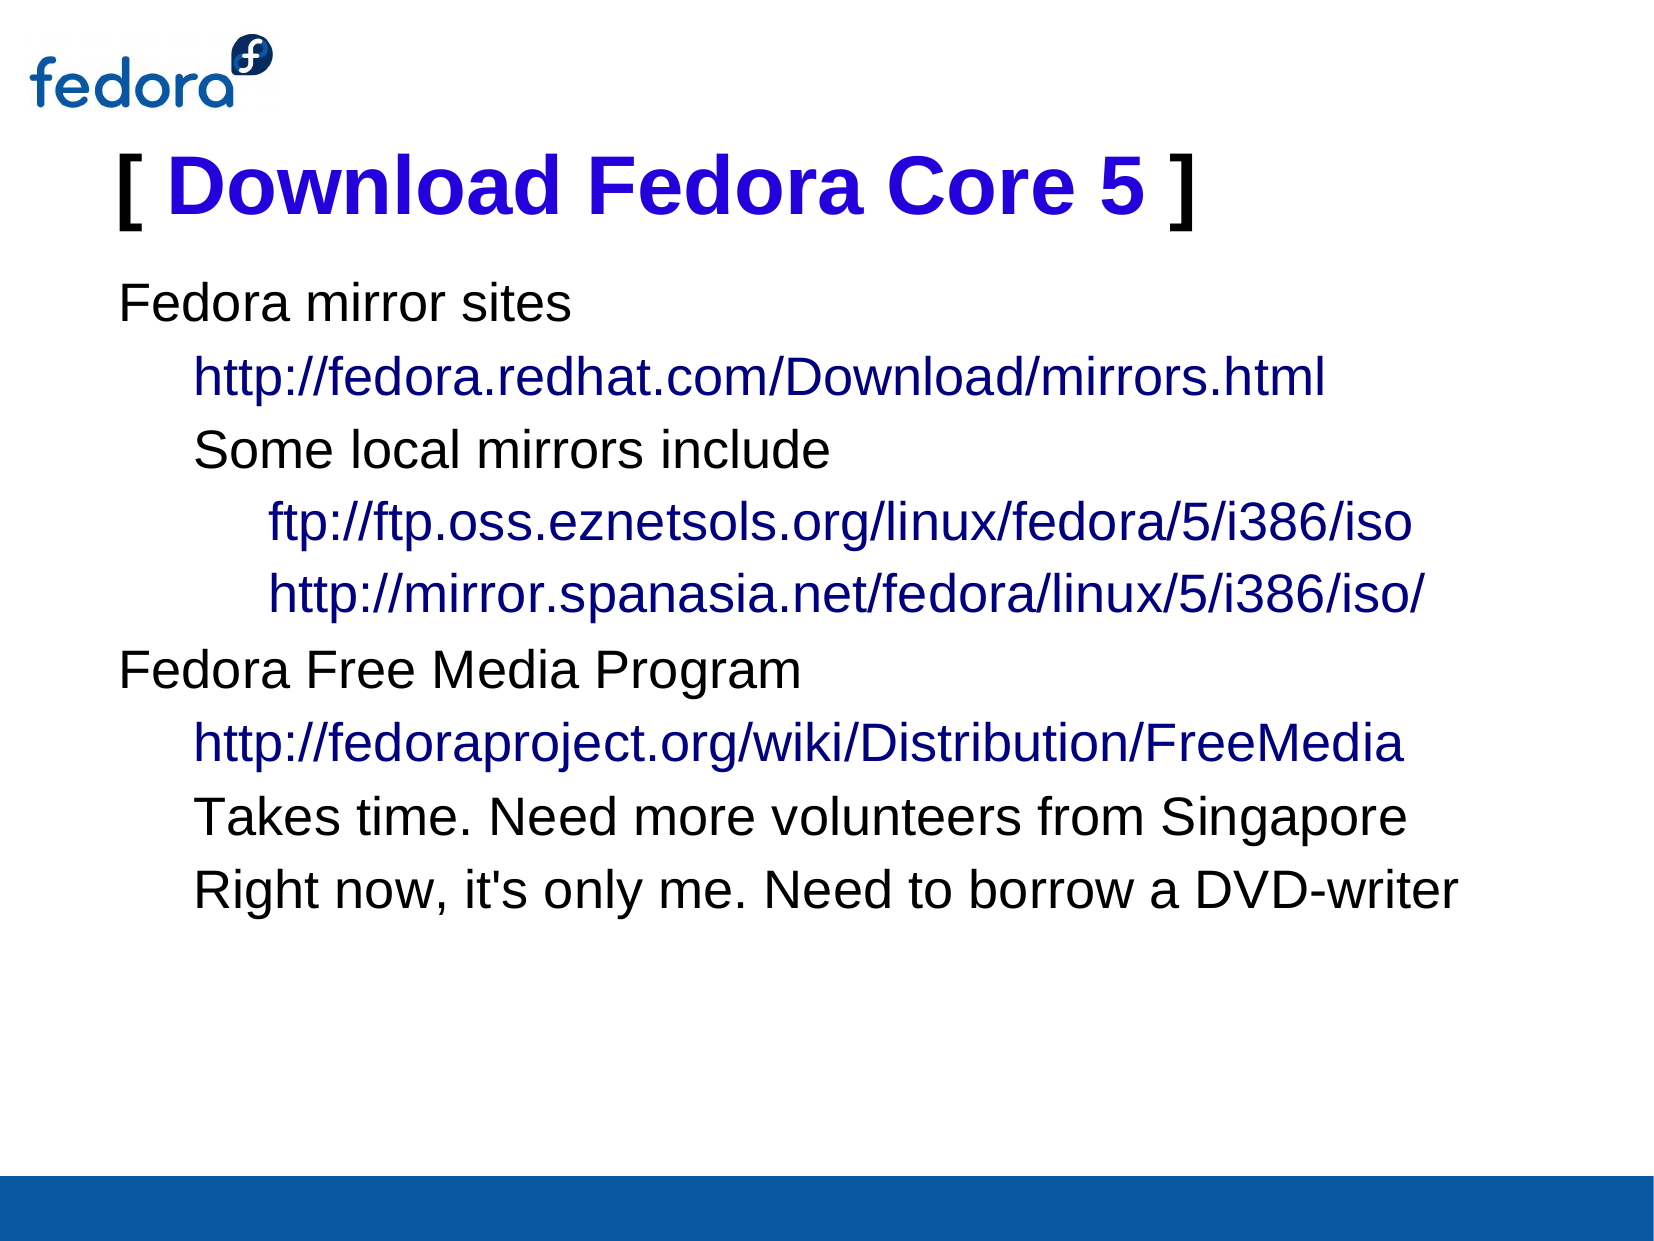

# [ Download Fedora Core 5 ]
Fedora mirror sites
http://fedora.redhat.com/Download/mirrors.html
Some local mirrors include
ftp://ftp.oss.eznetsols.org/linux/fedora/5/i386/iso
http://mirror.spanasia.net/fedora/linux/5/i386/iso/
Fedora Free Media Program
http://fedoraproject.org/wiki/Distribution/FreeMedia
Takes time. Need more volunteers from Singapore
Right now, it's only me. Need to borrow a DVD-writer